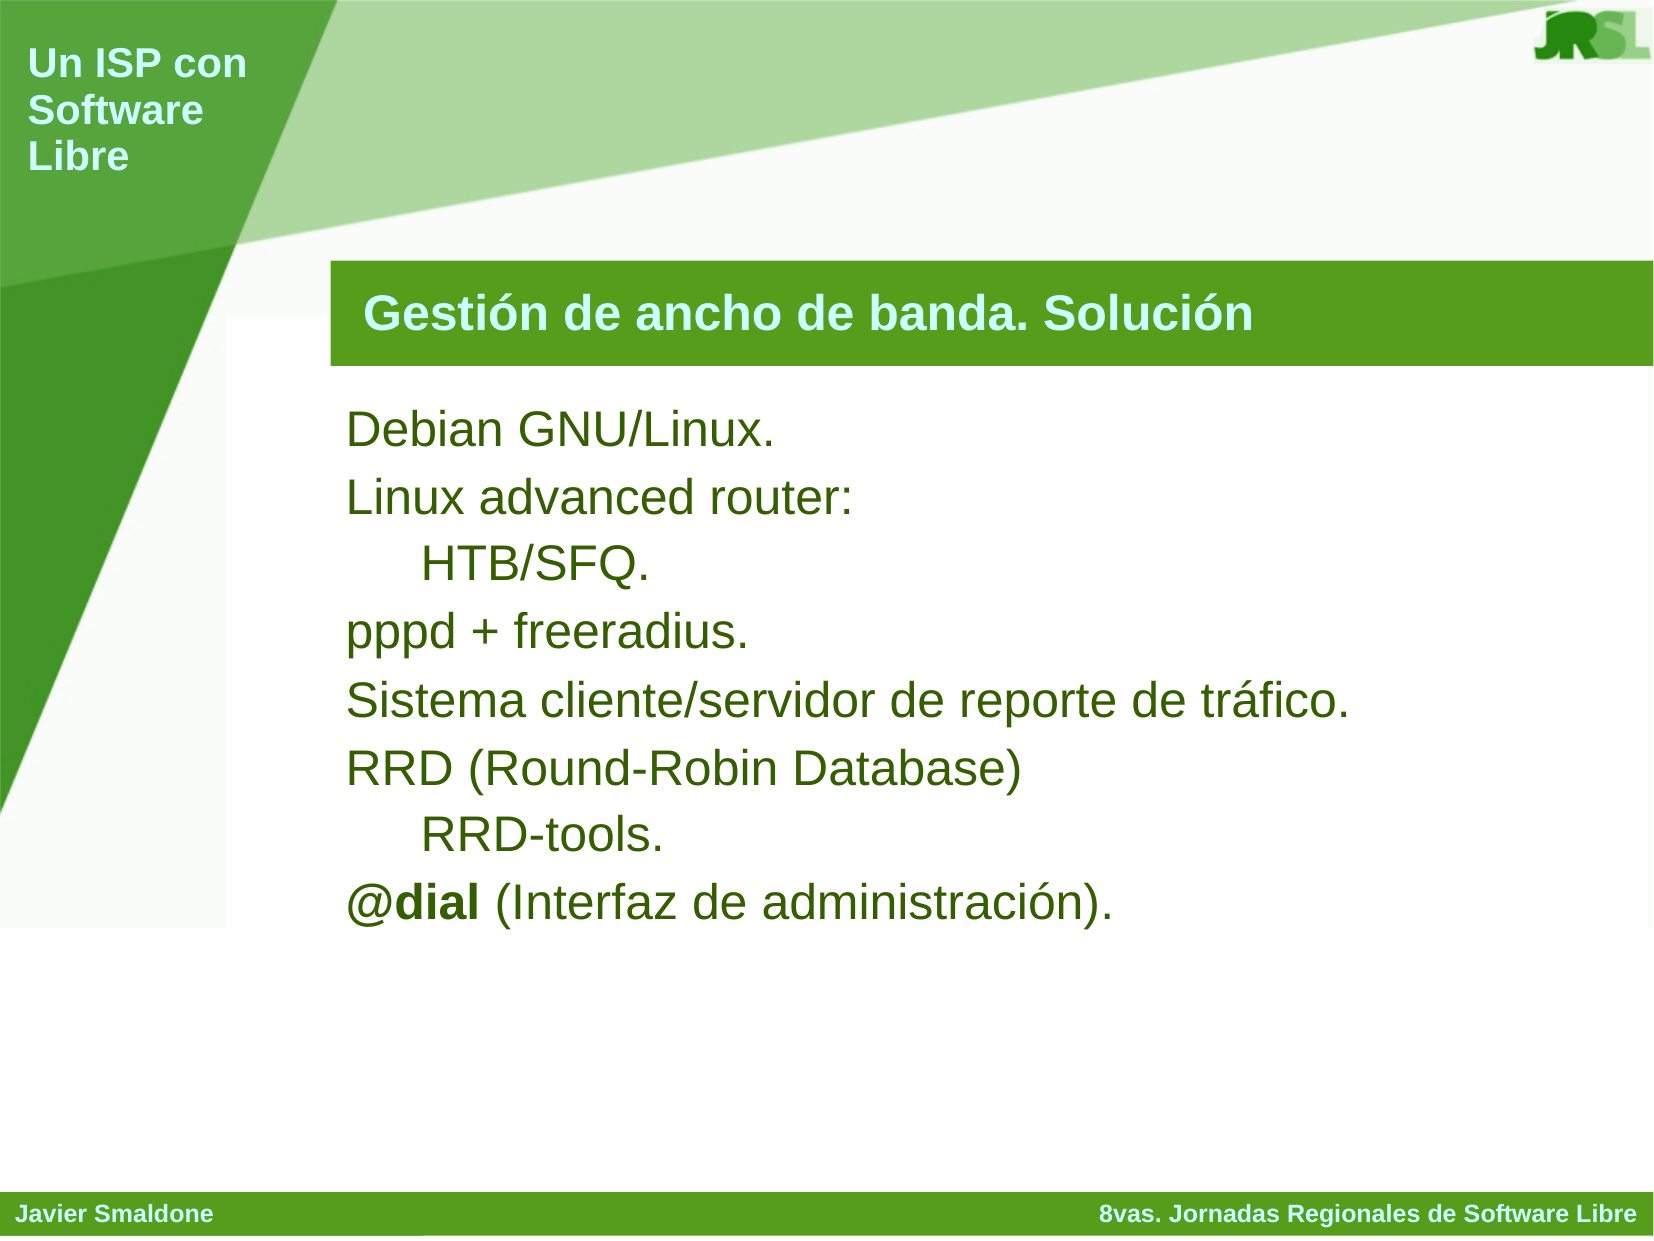

# Gestión de ancho de banda. Solución
Debian GNU/Linux.
Linux advanced router:
HTB/SFQ.
pppd + freeradius.
Sistema cliente/servidor de reporte de tráfico.
RRD (Round-Robin Database)
RRD-tools.
@dial (Interfaz de administración).